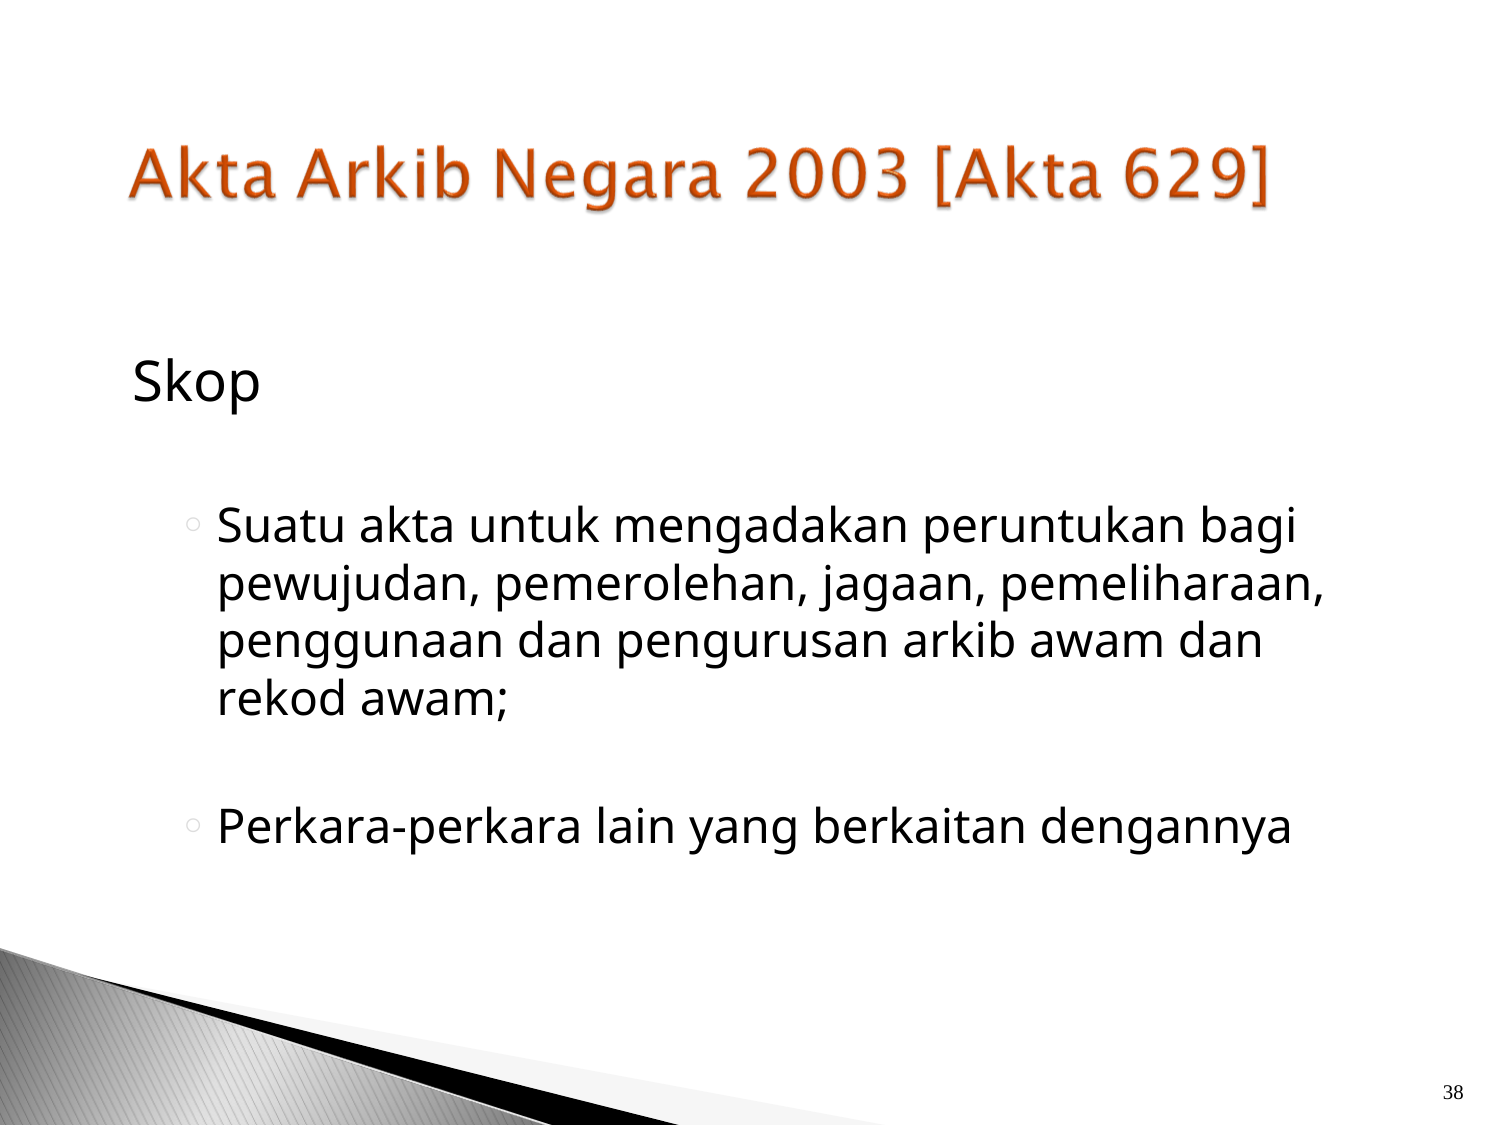

# Skop
Suatu akta untuk mengadakan peruntukan bagi pewujudan, pemerolehan, jagaan, pemeliharaan, penggunaan dan pengurusan arkib awam dan rekod awam;
Perkara-perkara lain yang berkaitan dengannya